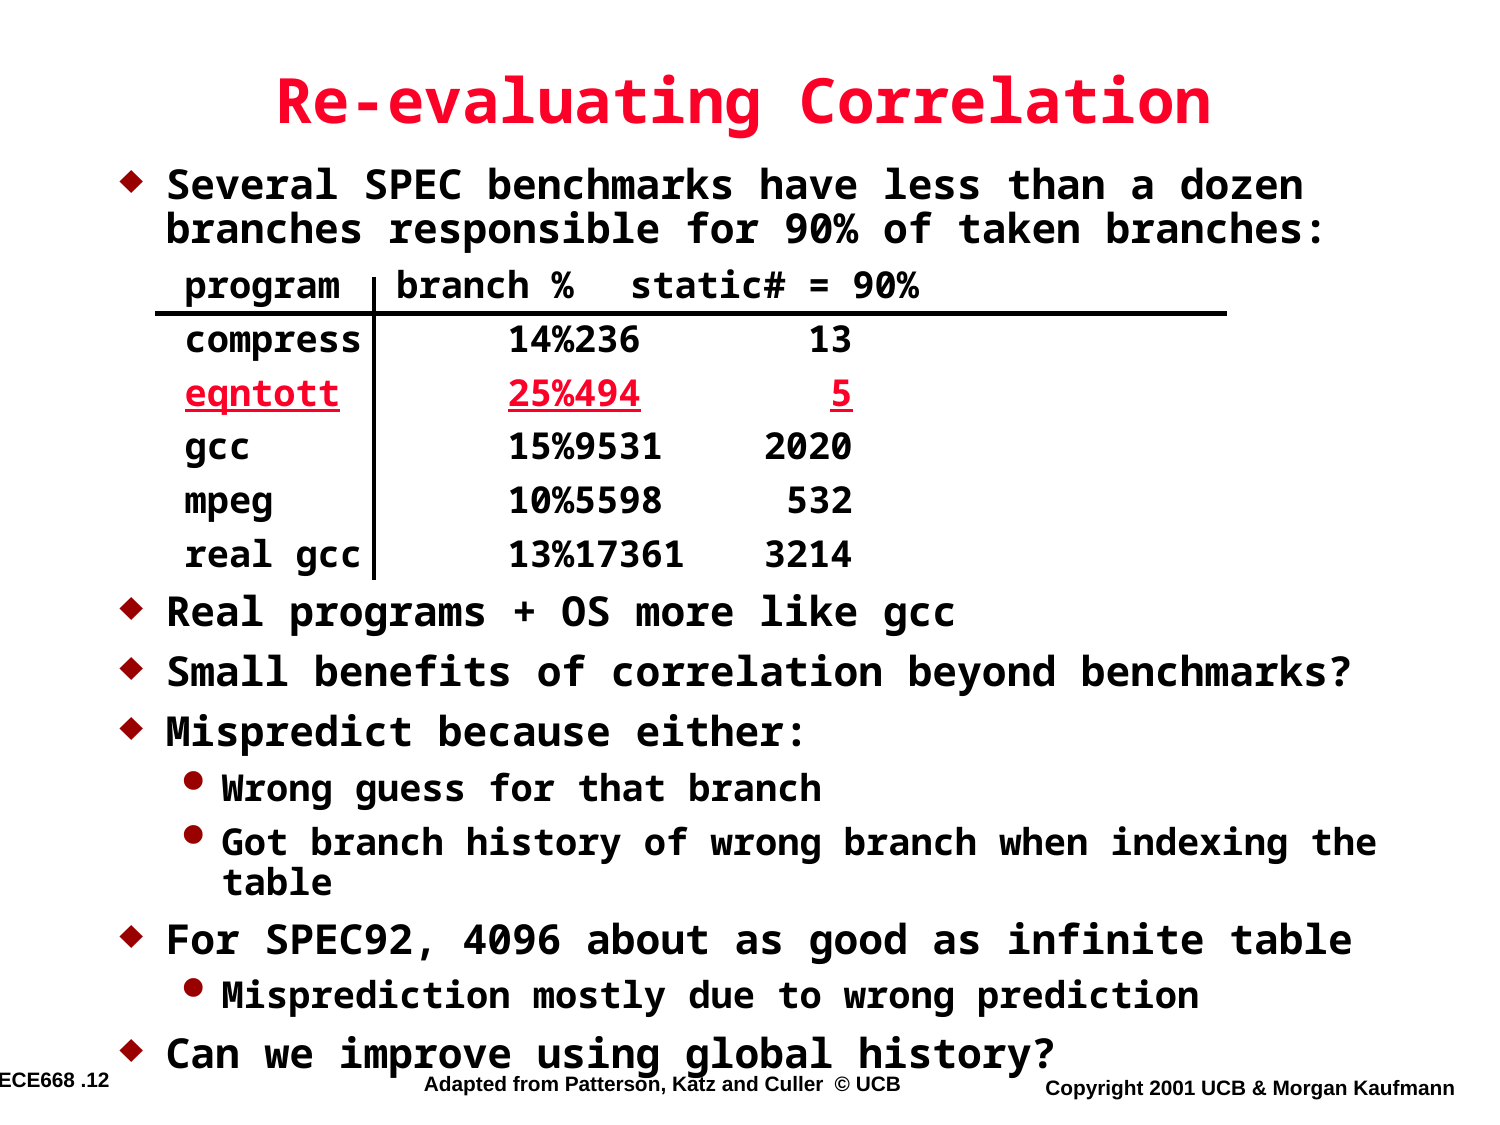

# Re-evaluating Correlation
Several SPEC benchmarks have less than a dozen branches responsible for 90% of taken branches:
program 	branch %	 	static	# = 90%
compress	14%		236	13
eqntott	25%		494	5
gcc	15%		9531	2020
mpeg	10%		5598	532
real gcc	13%		17361	3214
Real programs + OS more like gcc
Small benefits of correlation beyond benchmarks?
Mispredict because either:
Wrong guess for that branch
Got branch history of wrong branch when indexing the table
For SPEC92, 4096 about as good as infinite table
Misprediction mostly due to wrong prediction
Can we improve using global history?